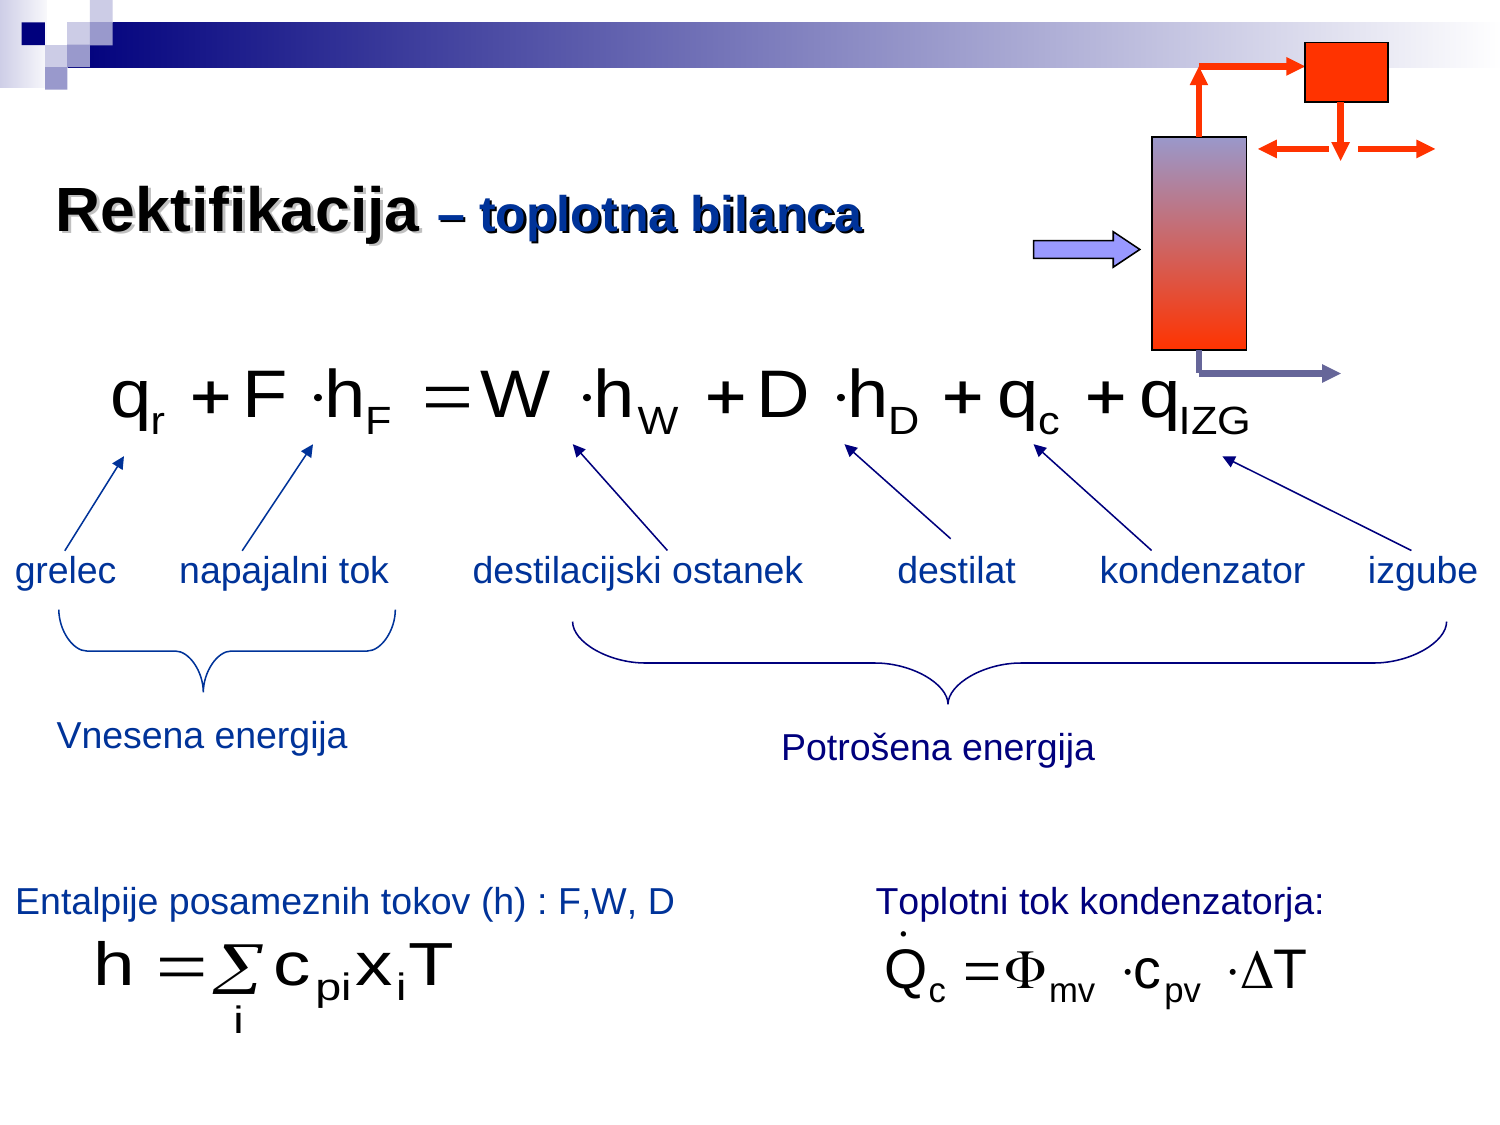

Rektifikacija – toplotna bilanca
grelec napajalni tok destilacijski ostanek destilat kondenzator izgube
Vnesena energija
Potrošena energija
Entalpije posameznih tokov (h) : F,W, D
Toplotni tok kondenzatorja: